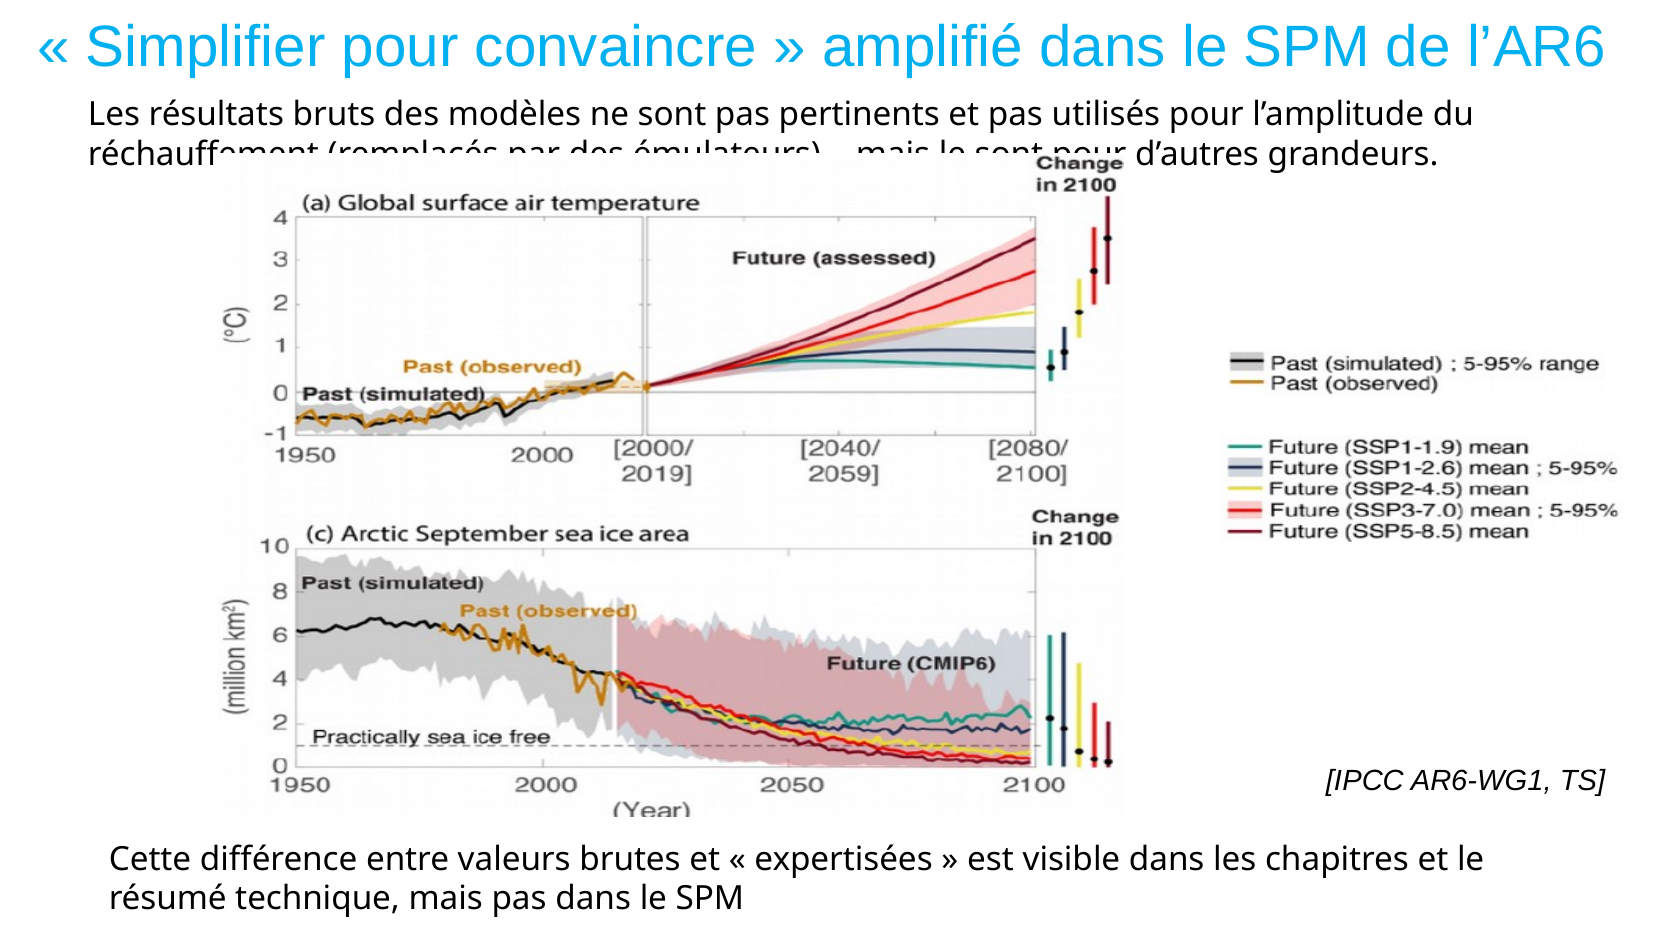

« Simplifier pour convaincre » amplifié dans le SPM de l’AR6
Les résultats bruts des modèles ne sont pas pertinents et pas utilisés pour l’amplitude du réchauffement (remplacés par des émulateurs)… mais le sont pour d’autres grandeurs.
[IPCC AR6-WG1, TS]
Cette différence entre valeurs brutes et « expertisées » est visible dans les chapitres et le résumé technique, mais pas dans le SPM